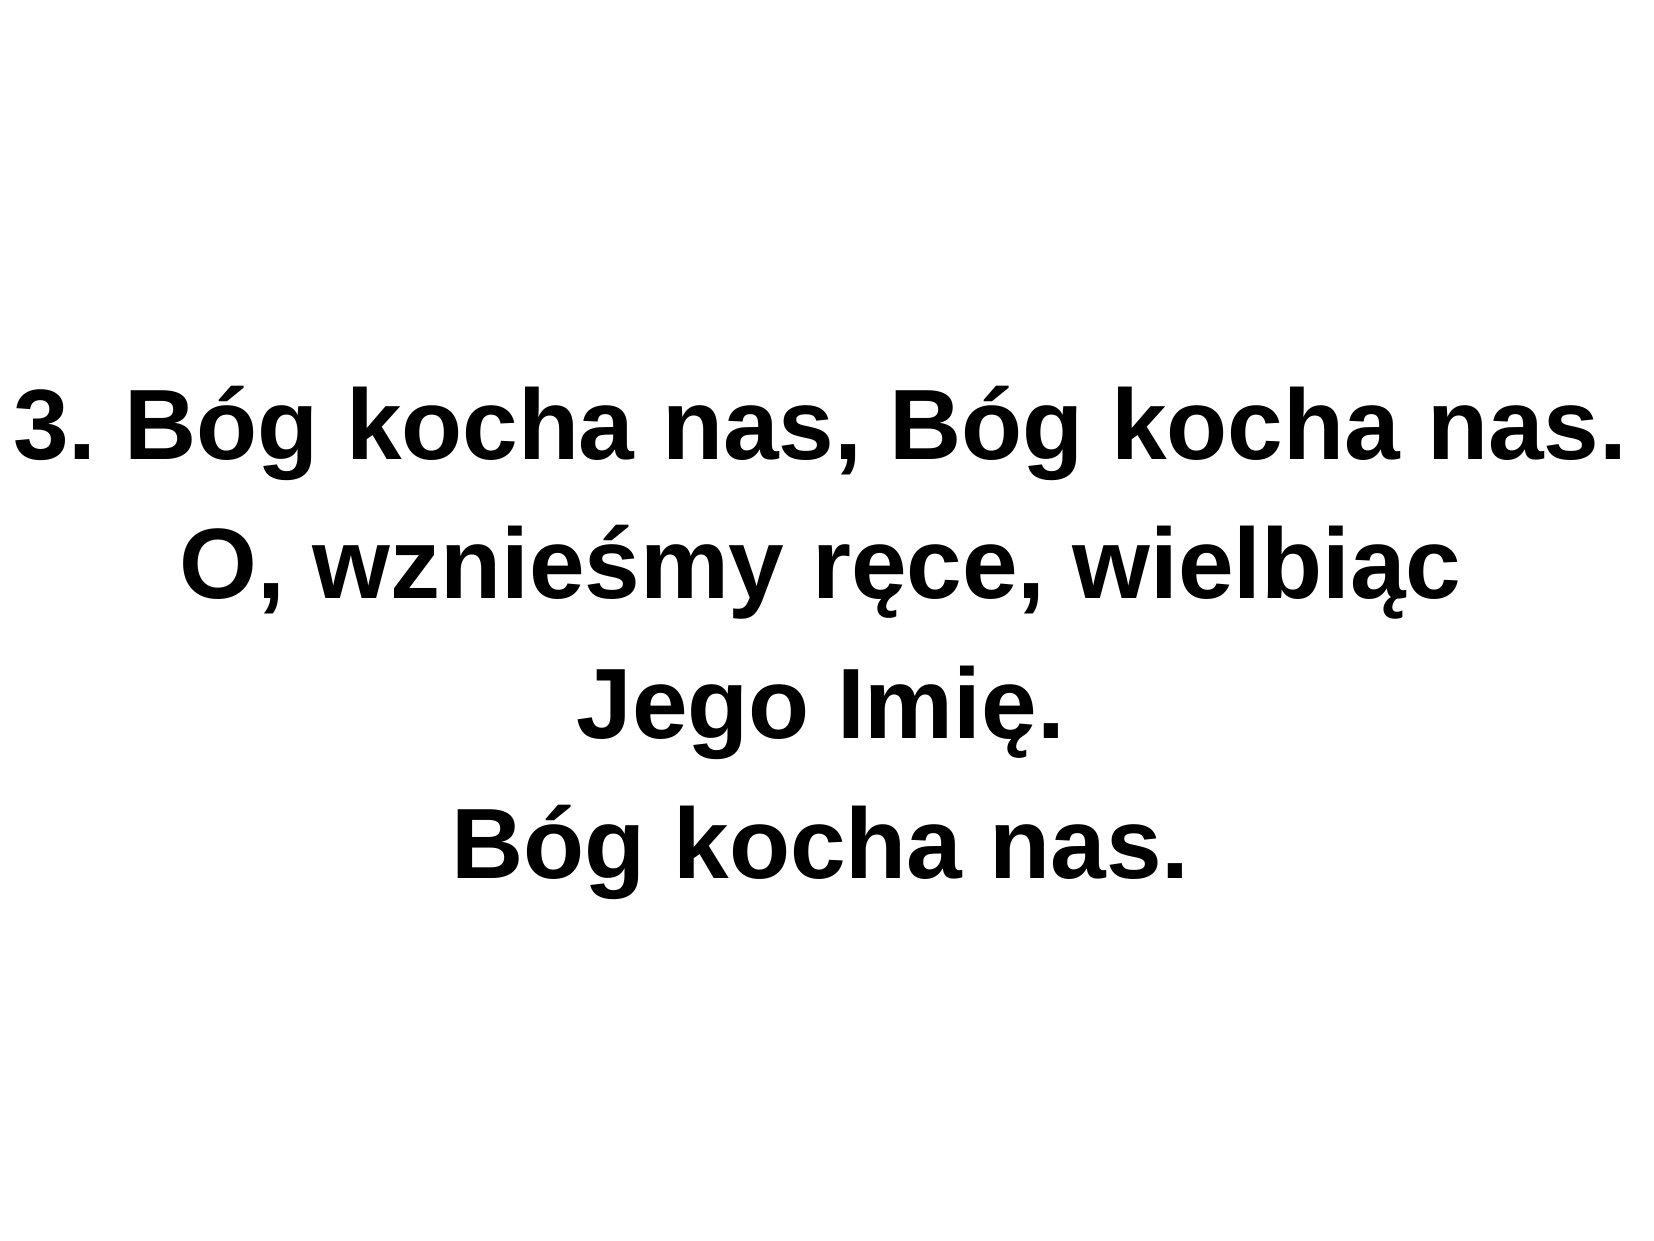

# 3. Bóg kocha nas, Bóg kocha nas.
O, wznieśmy ręce, wielbiąc
Jego Imię.
Bóg kocha nas.